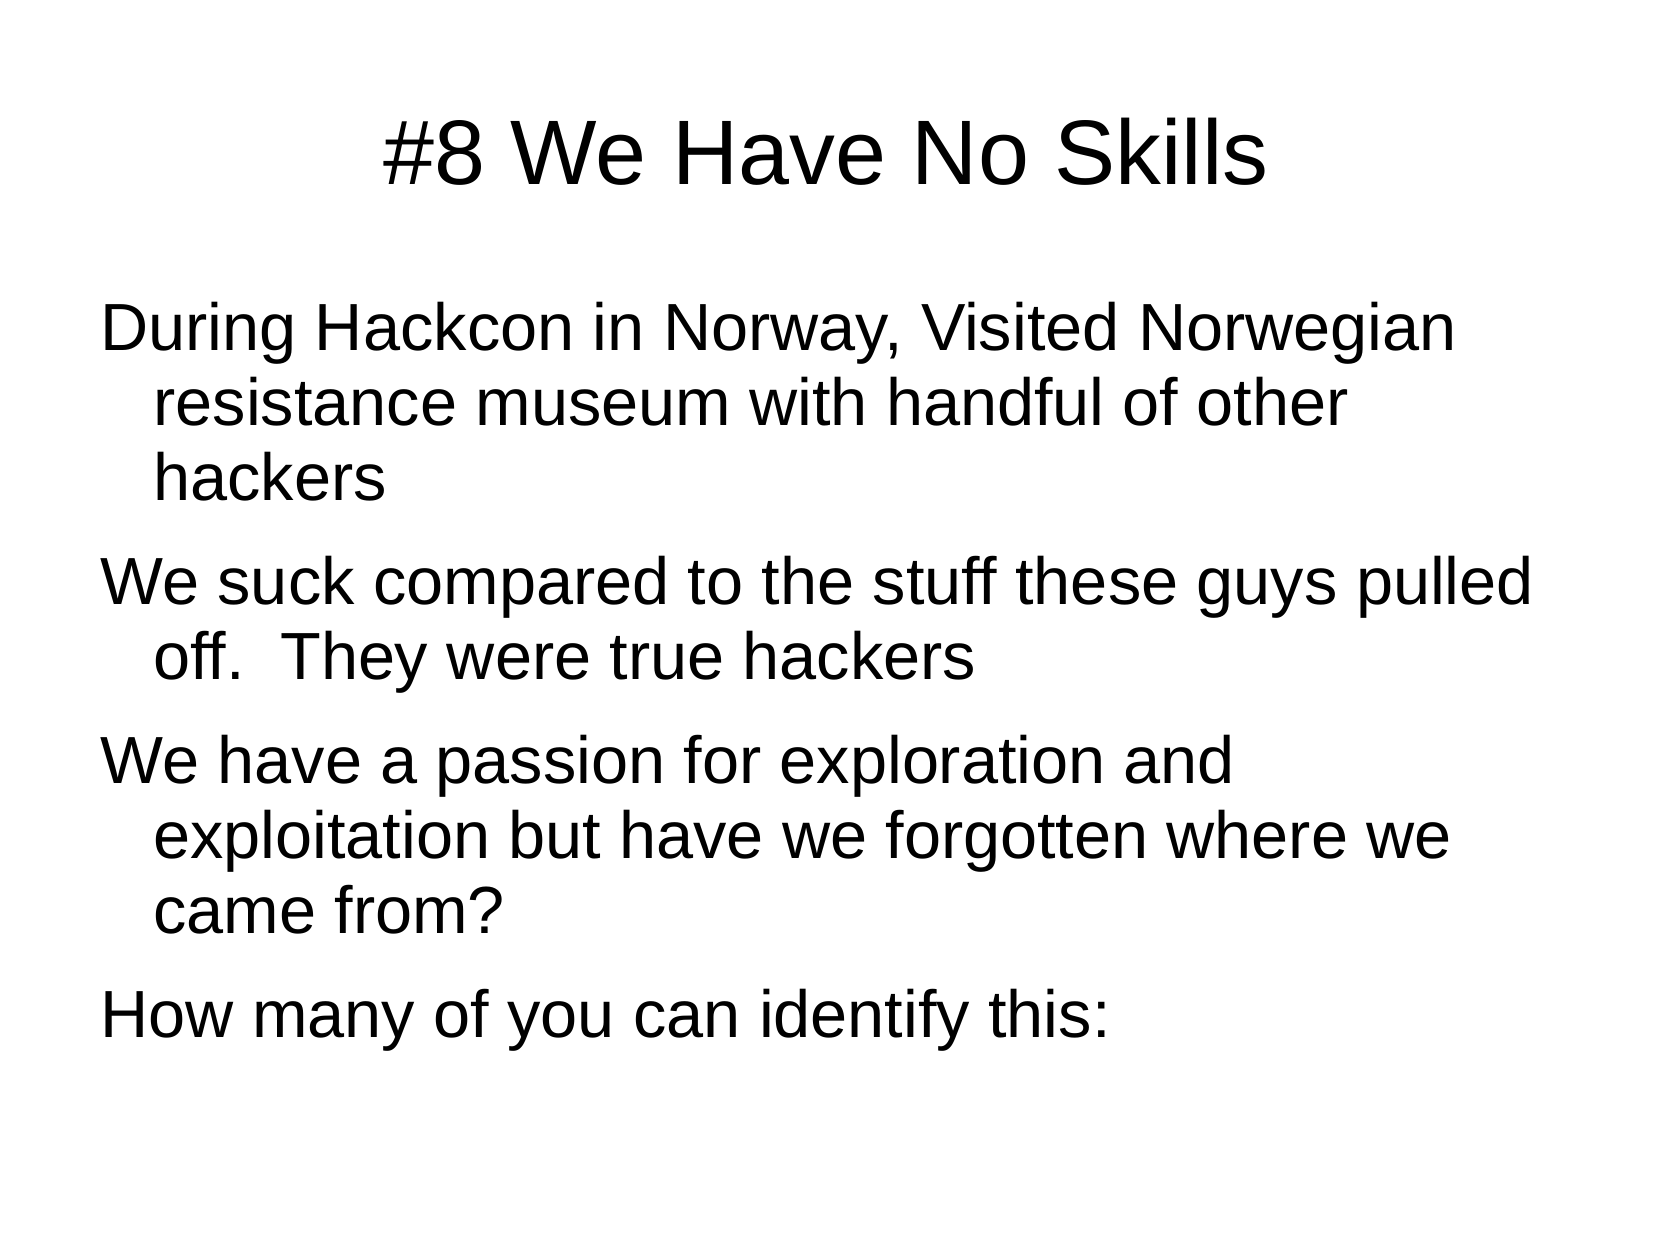

# #8 We Have No Skills
During Hackcon in Norway, Visited Norwegian resistance museum with handful of other hackers
We suck compared to the stuff these guys pulled off. They were true hackers
We have a passion for exploration and exploitation but have we forgotten where we came from?
How many of you can identify this: